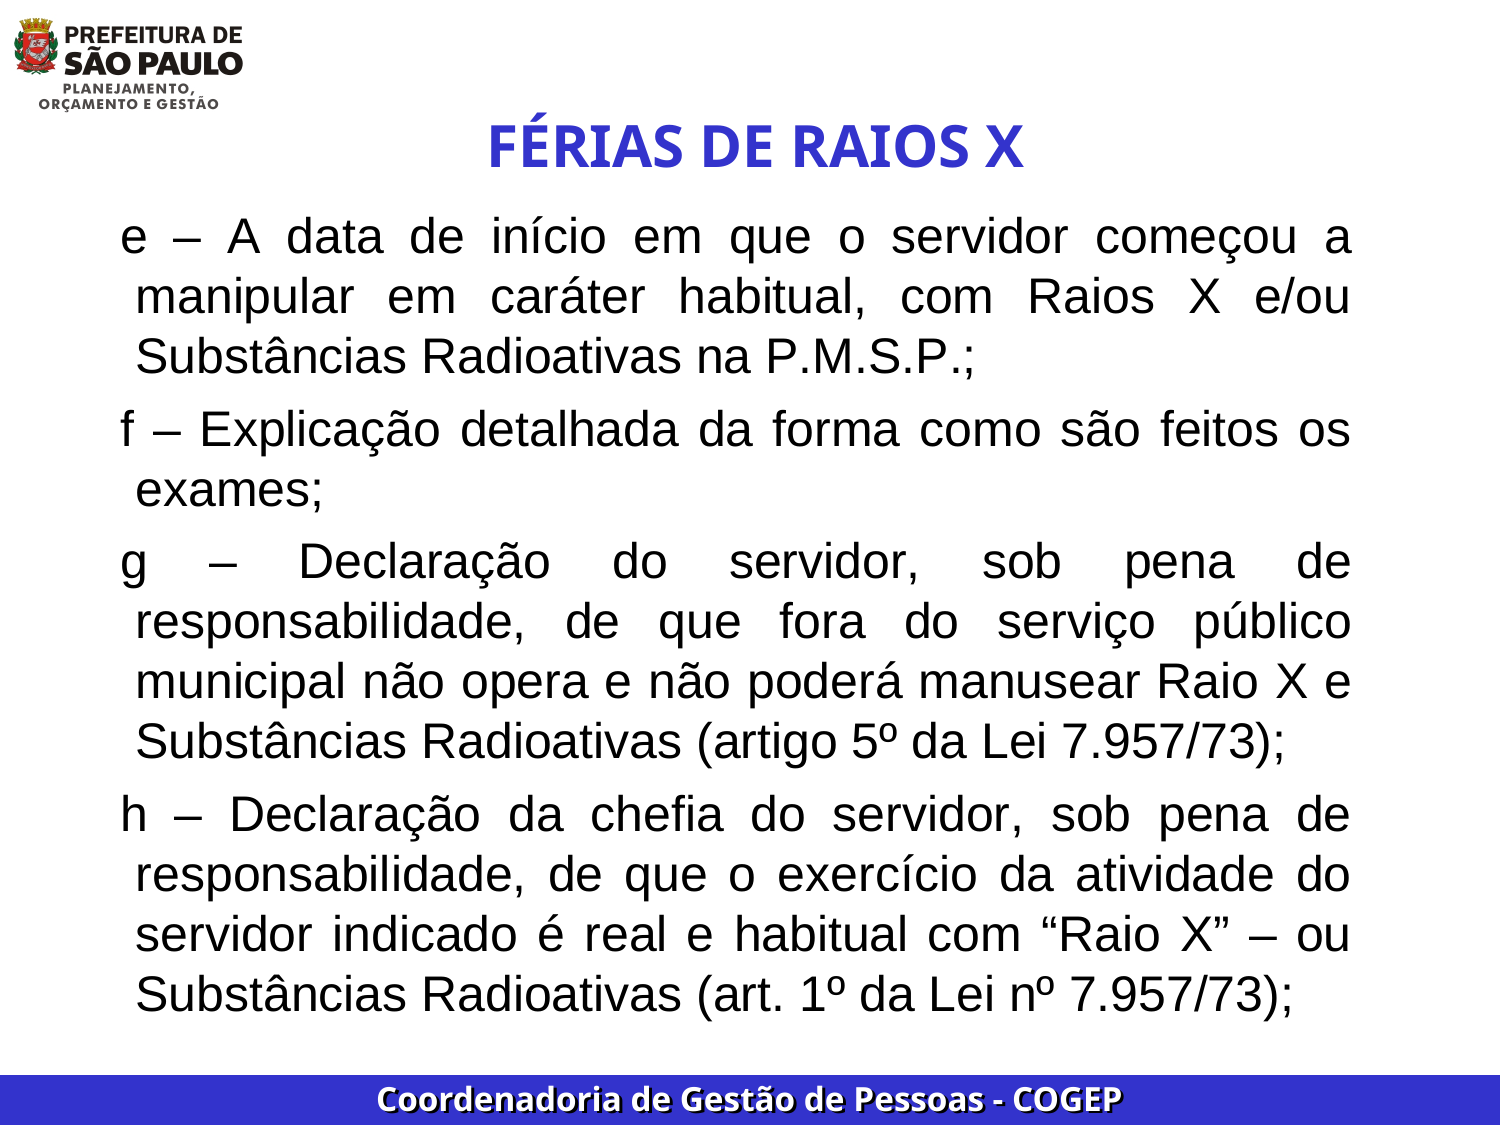

# FÉRIAS DE RAIOS X
e – A data de início em que o servidor começou a manipular em caráter habitual, com Raios X e/ou Substâncias Radioativas na P.M.S.P.;
f – Explicação detalhada da forma como são feitos os exames;
g – Declaração do servidor, sob pena de responsabilidade, de que fora do serviço público municipal não opera e não poderá manusear Raio X e Substâncias Radioativas (artigo 5º da Lei 7.957/73);
h – Declaração da chefia do servidor, sob pena de responsabilidade, de que o exercício da atividade do servidor indicado é real e habitual com “Raio X” – ou Substâncias Radioativas (art. 1º da Lei nº 7.957/73);